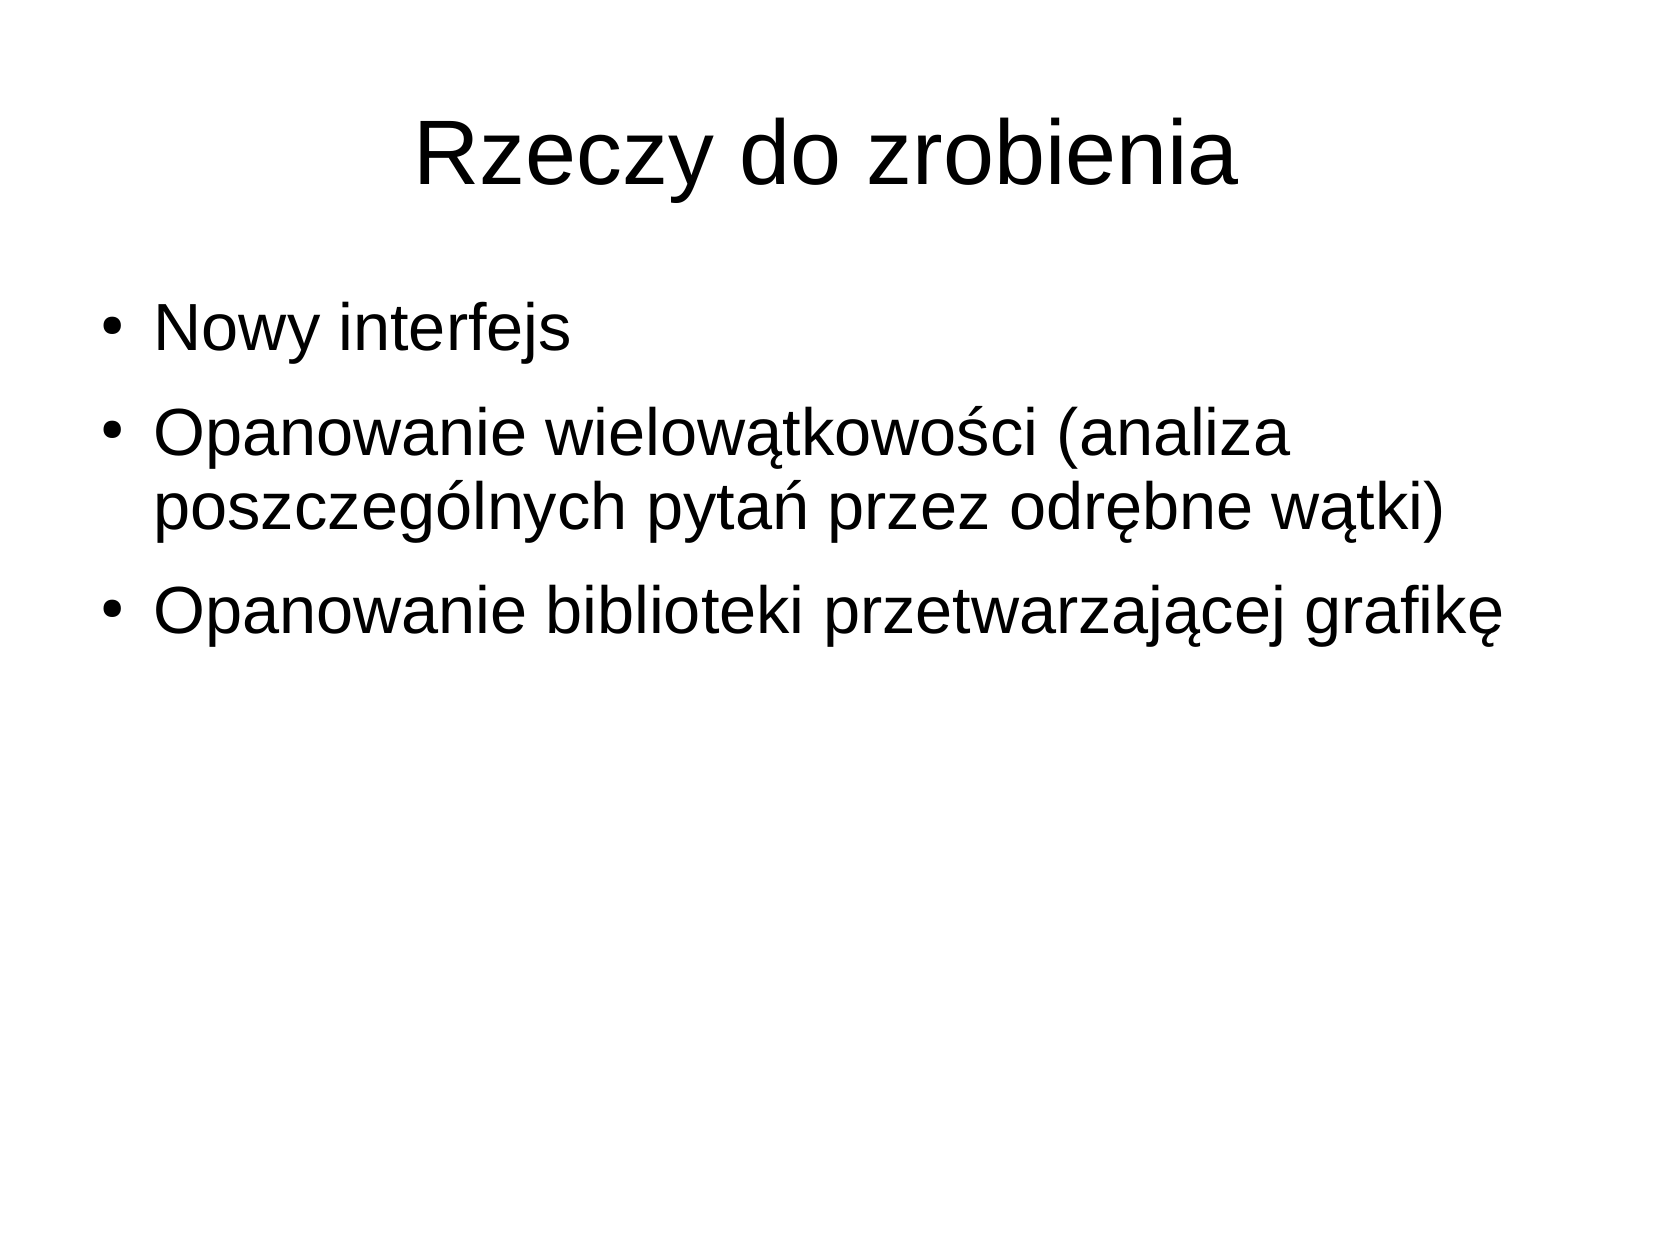

# Rzeczy do zrobienia
Nowy interfejs
Opanowanie wielowątkowości (analiza poszczególnych pytań przez odrębne wątki)
Opanowanie biblioteki przetwarzającej grafikę